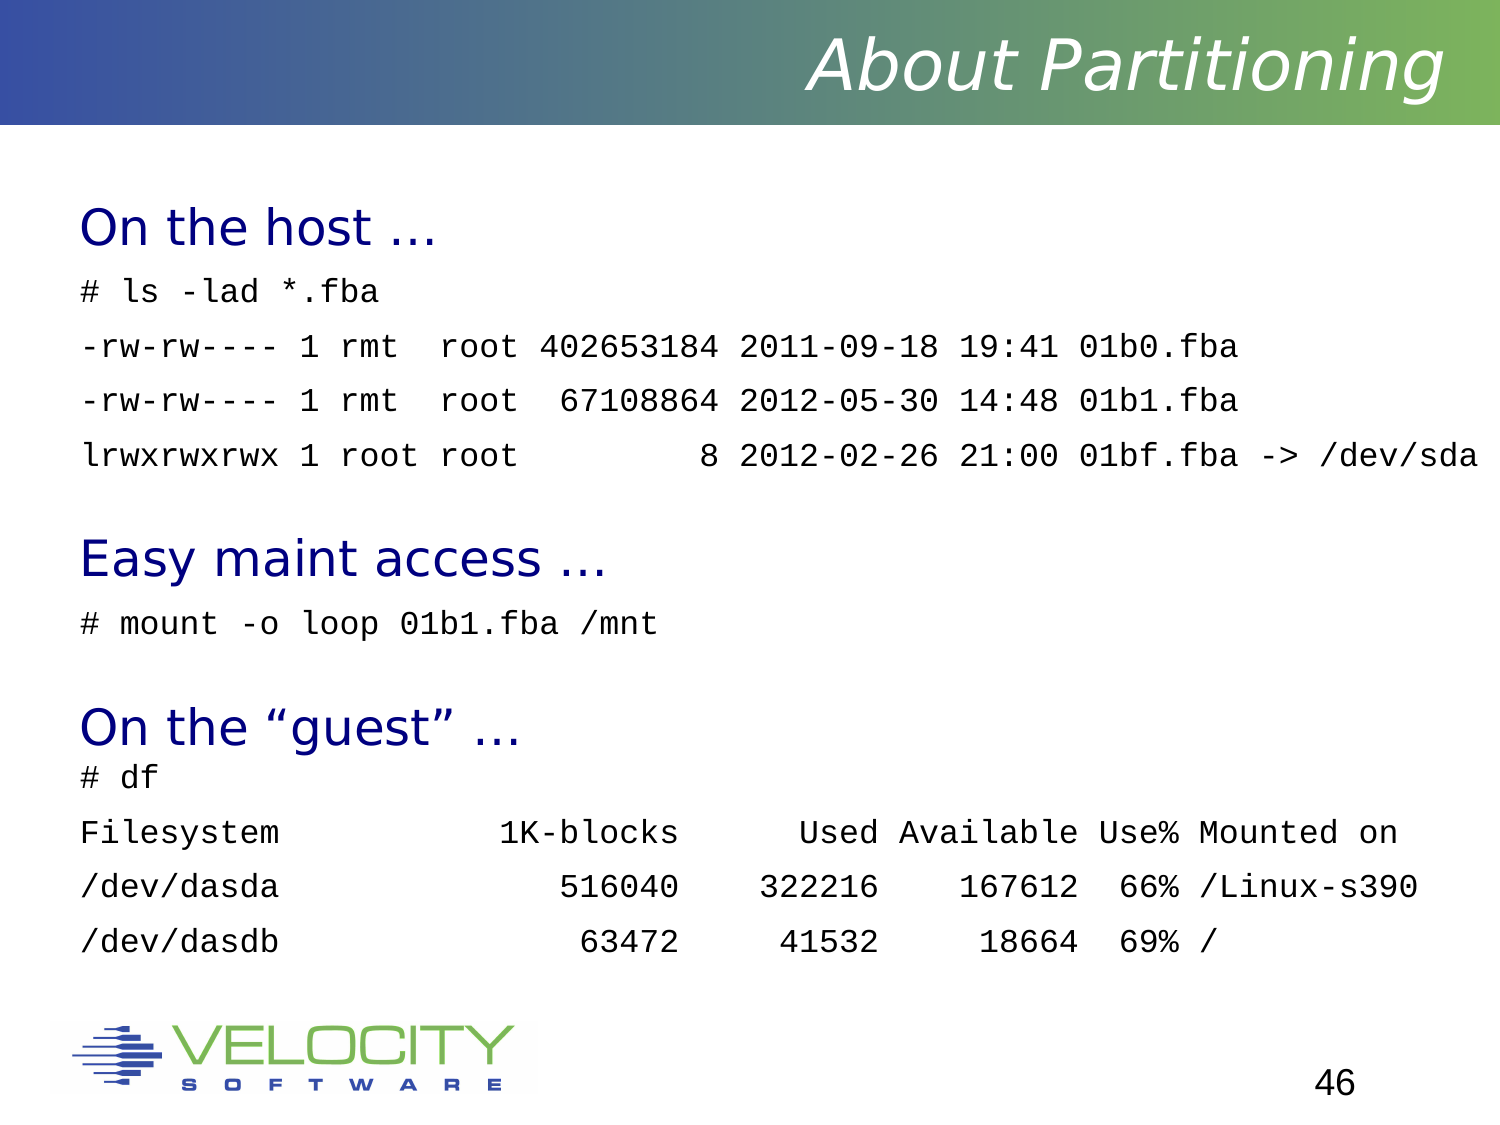

# About Partitioning
On the host …
# ls -lad *.fba
-rw-rw---- 1 rmt root 402653184 2011-09-18 19:41 01b0.fba
-rw-rw---- 1 rmt root 67108864 2012-05-30 14:48 01b1.fba
lrwxrwxrwx 1 root root 8 2012-02-26 21:00 01bf.fba -> /dev/sda
Easy maint access …
# mount -o loop 01b1.fba /mnt
On the “guest” …
# df
Filesystem 1K-blocks Used Available Use% Mounted on
/dev/dasda 516040 322216 167612 66% /Linux-s390
/dev/dasdb 63472 41532 18664 69% /
46